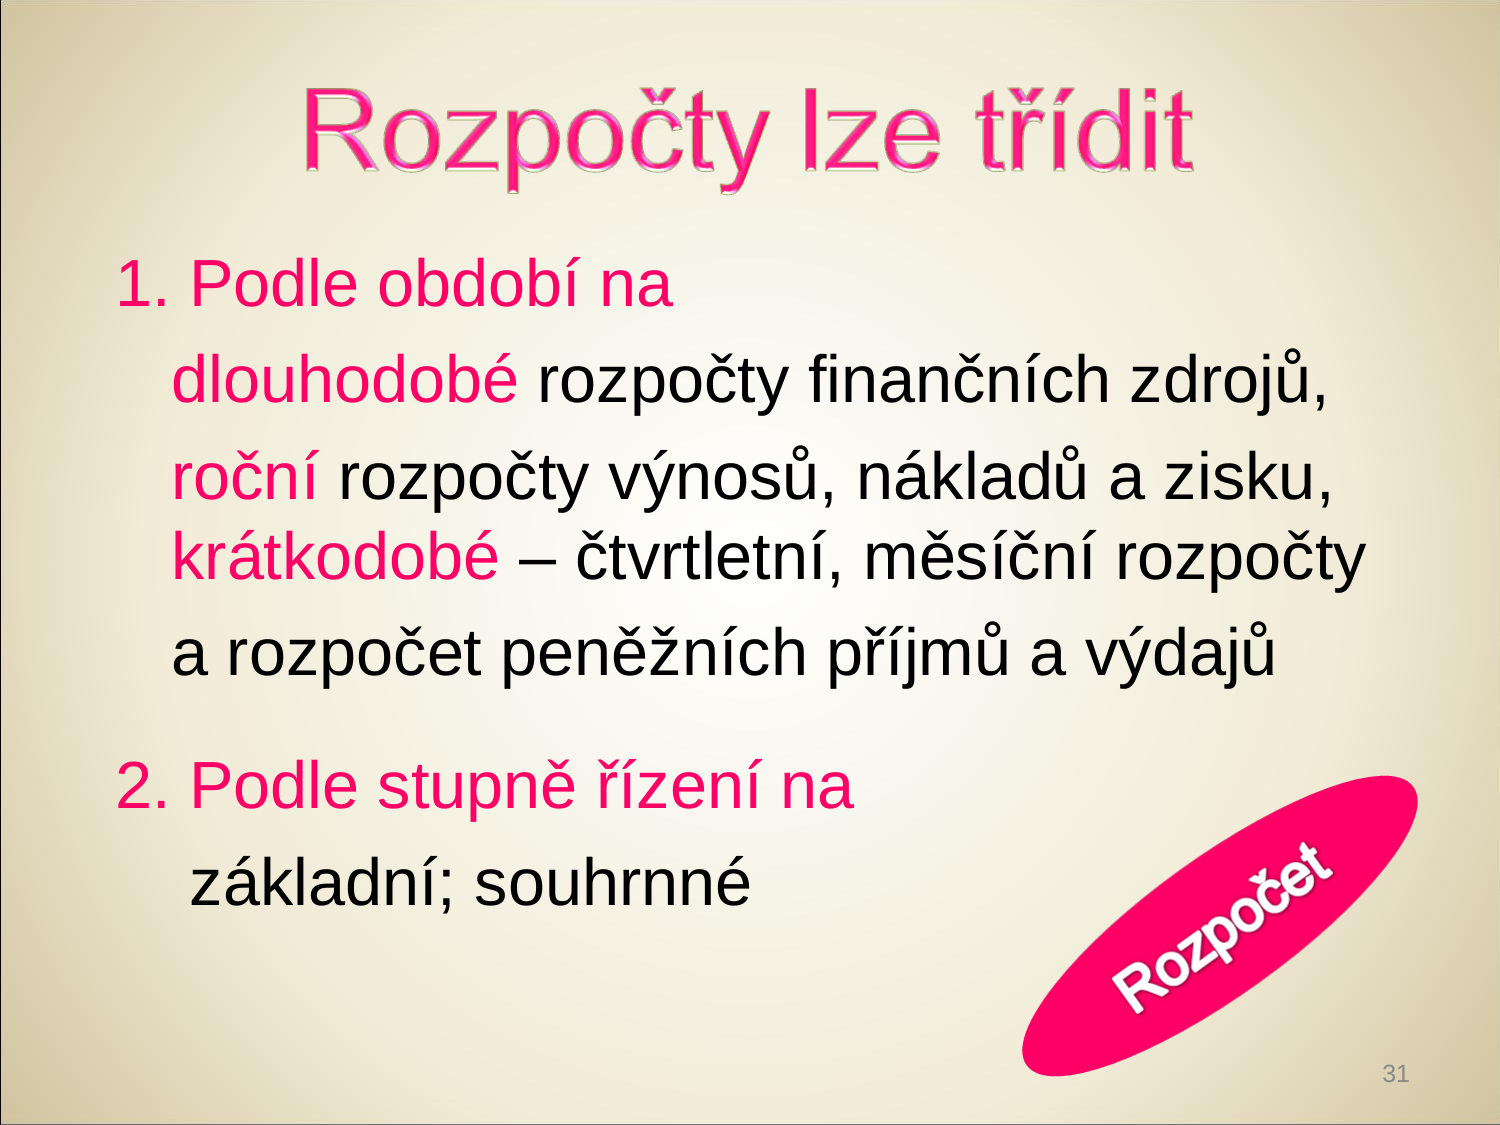

# 1. Podle období na
	dlouhodobé rozpočty finančních zdrojů,
	roční rozpočty výnosů, nákladů a zisku, krátkodobé ‒ čtvrtletní, měsíční rozpočty
	a rozpočet peněžních příjmů a výdajů
2. Podle stupně řízení na
	 základní; souhrnné